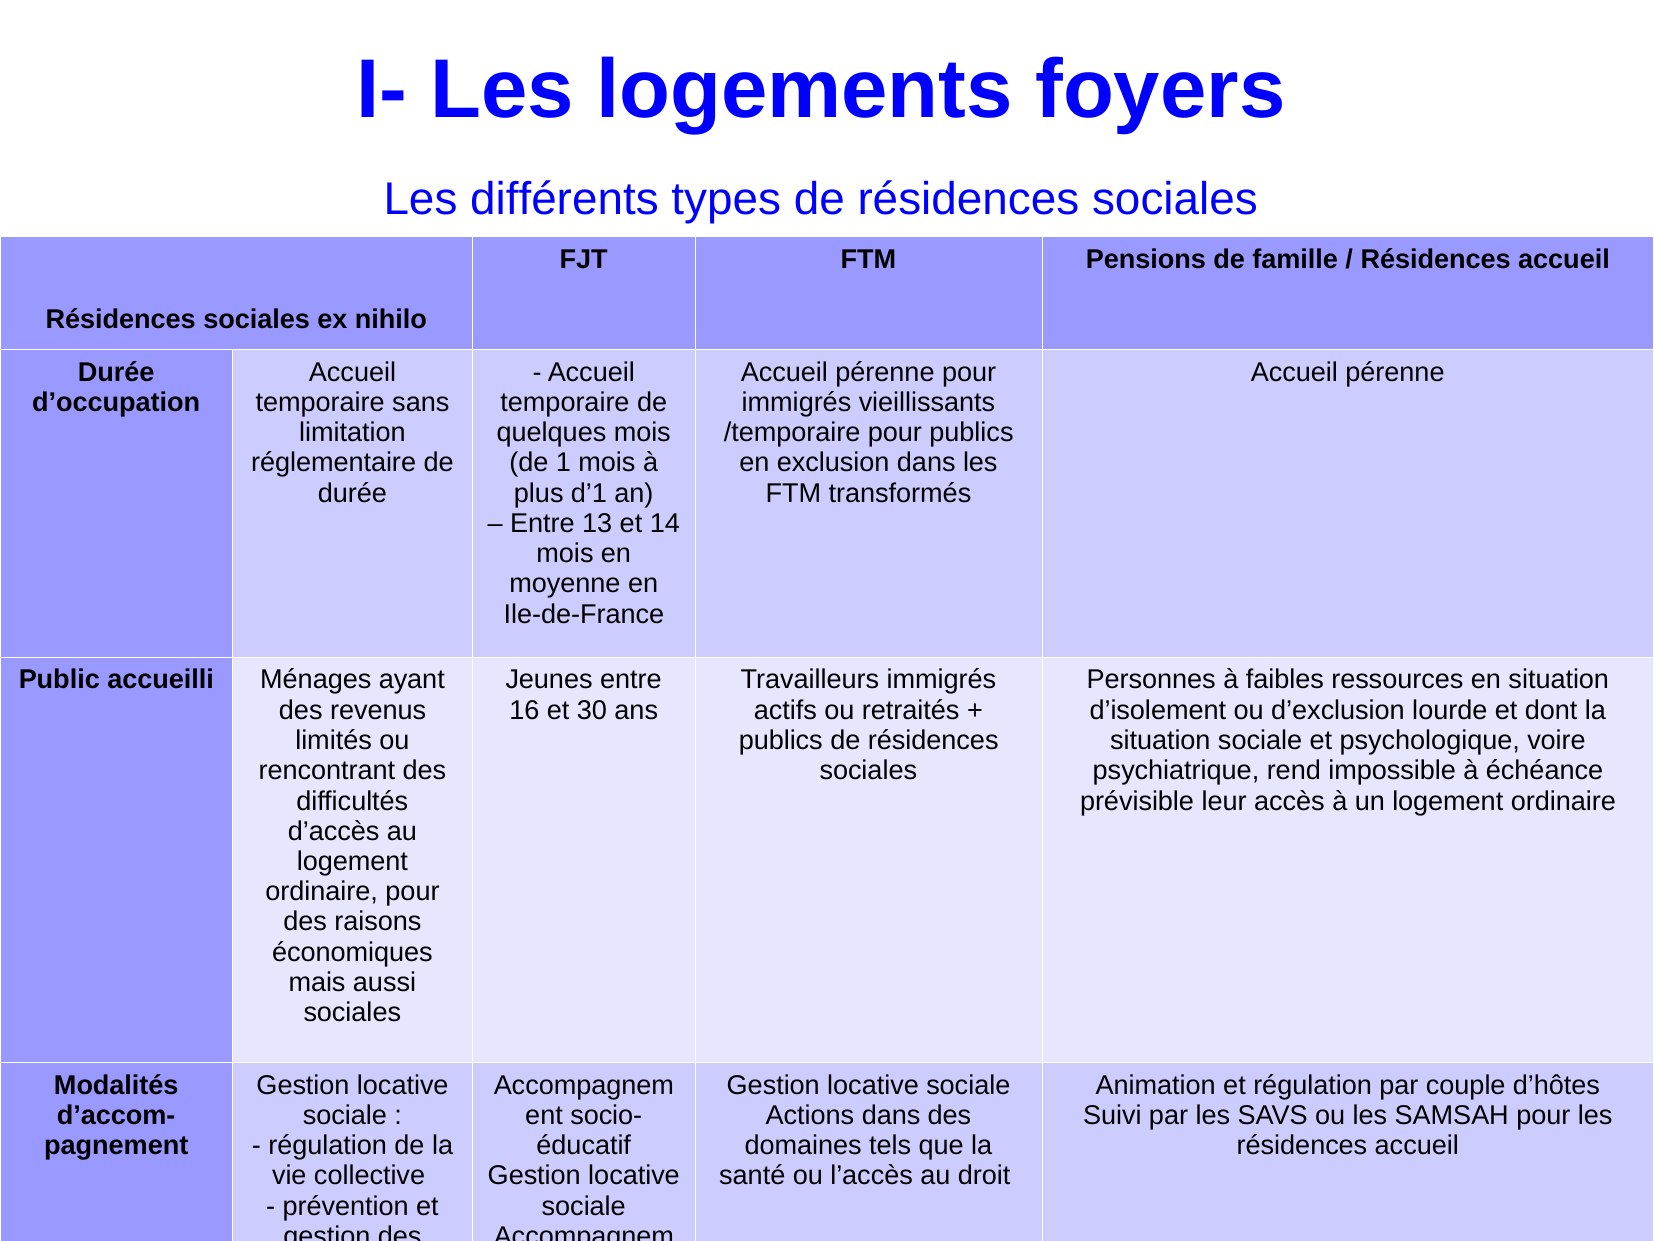

I- Les logements foyers
Les différents types de résidences sociales
| Résidences sociales ex nihilo | | FJT | | FTM | | Pensions de famille / Résidences accueil | |
| --- | --- | --- | --- | --- | --- | --- | --- |
| Durée d’occupation | Accueil temporaire sans limitation réglementaire de durée | | - Accueil temporaire de quelques mois (de 1 mois à plus d’1 an) – Entre 13 et 14 mois en moyenne en Ile-de-France | | Accueil pérenne pour immigrés vieillissants /temporaire pour publics en exclusion dans les FTM transformés | | Accueil pérenne |
| Public accueilli | Ménages ayant des revenus limités ou rencontrant des difficultés d’accès au logement ordinaire, pour des raisons économiques mais aussi sociales | | Jeunes entre 16 et 30 ans | | Travailleurs immigrés actifs ou retraités + publics de résidences sociales | | Personnes à faibles ressources en situation d’isolement ou d’exclusion lourde et dont la situation sociale et psychologique, voire psychiatrique, rend impossible à échéance prévisible leur accès à un logement ordinaire |
| Modalités d’accom-pagnement | Gestion locative sociale : - régulation de la vie collective - prévention et gestion des impayés - l utte contre l’isolement - médiation vers les services extérieurs Accompagnement lié au logement (optionnel, en fonction des besoins) | | Accompagnement socio-éducatif Gestion locative sociale Accompagnement lié au logement | | Gestion locative sociale Actions dans des domaines tels que la santé ou l’accès au droit | | Animation et régulation par couple d’hôtes Suivi par les SAVS ou les SAMSAH pour les résidences accueil |